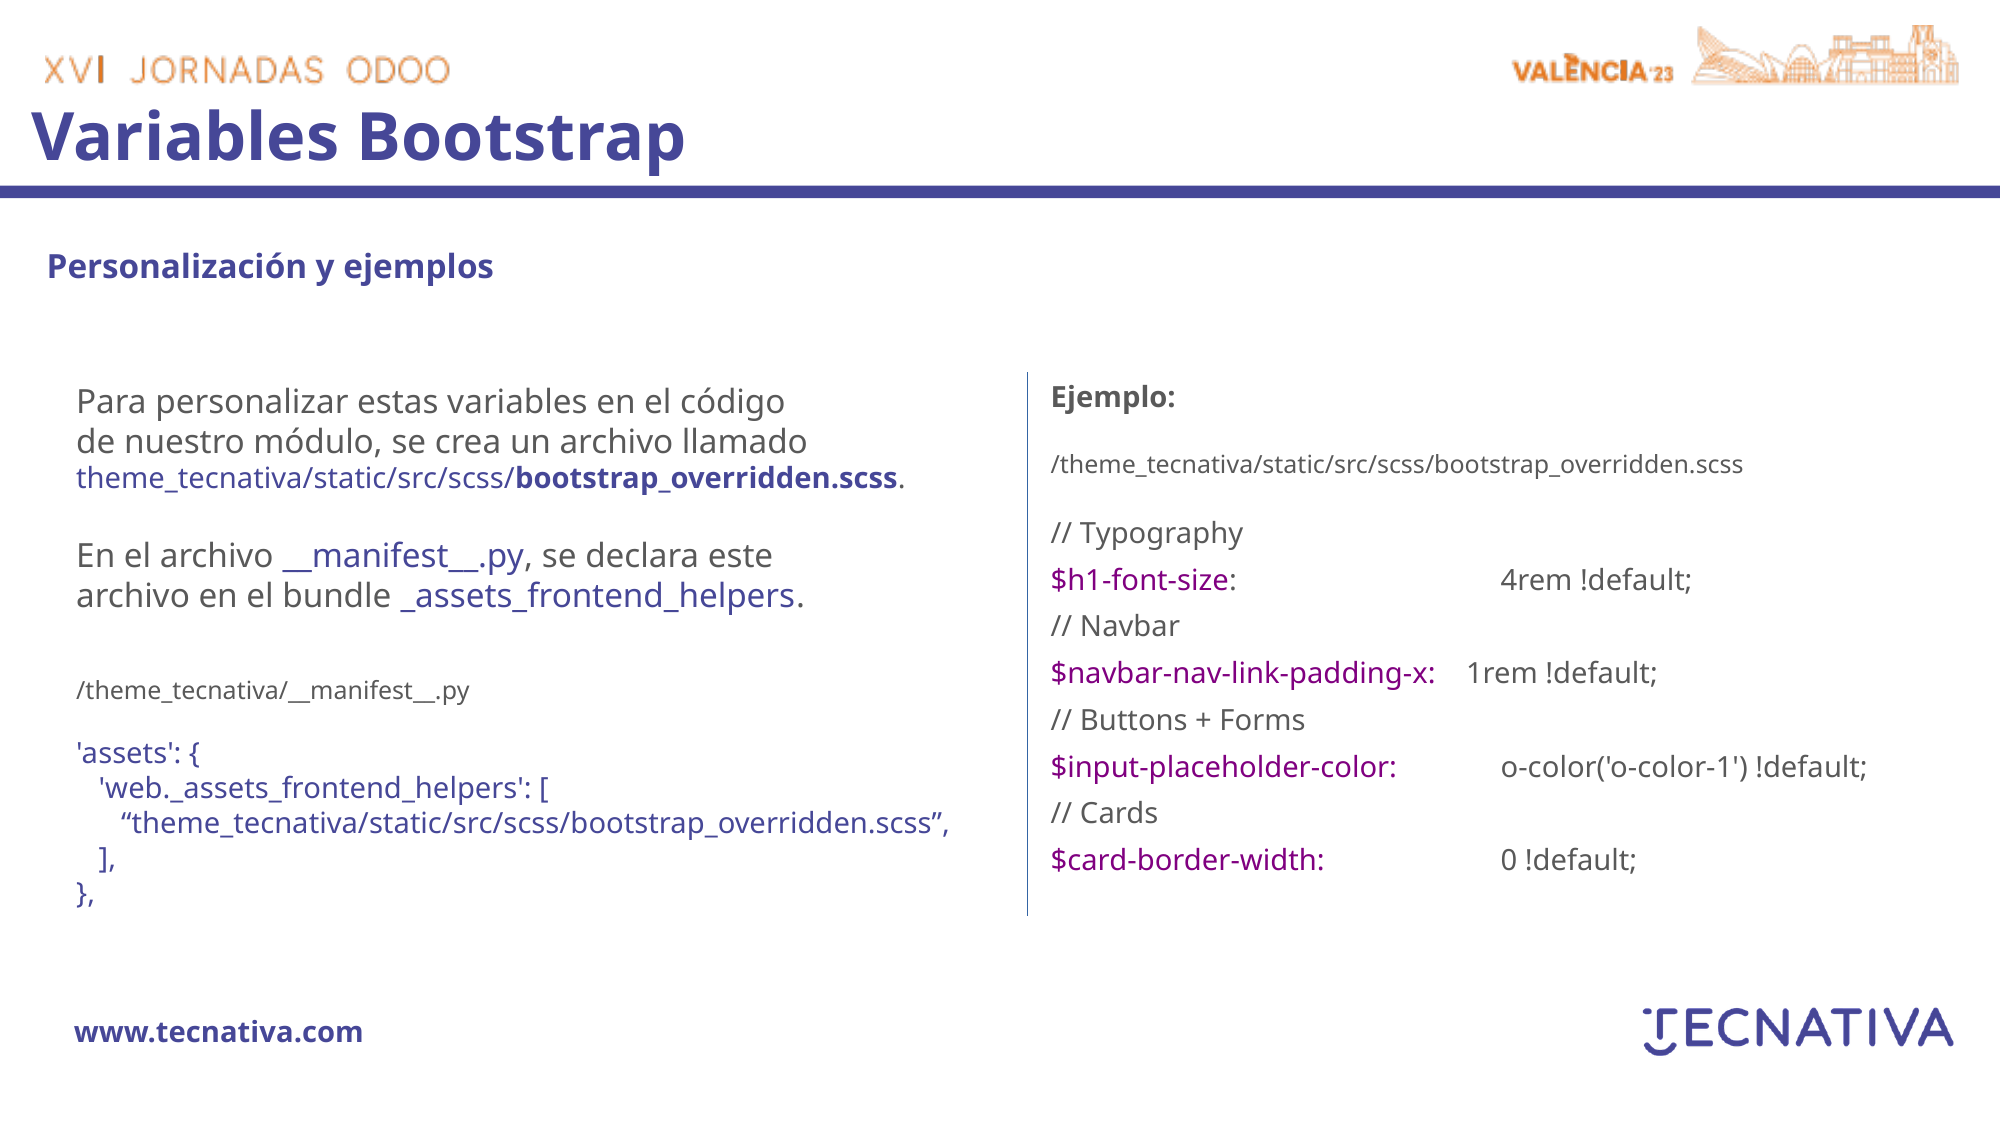

Variables Bootstrap
Personalización y ejemplos
Ejemplo:
/theme_tecnativa/static/src/scss/bootstrap_overridden.scss
// Typography
$h1-font-size: 	4rem !default;
// Navbar
$navbar-nav-link-padding-x: 1rem !default;
// Buttons + Forms
$input-placeholder-color: 	o-color('o-color-1') !default;
// Cards
$card-border-width: 	0 !default;
Para personalizar estas variables en el código
de nuestro módulo, se crea un archivo llamado theme_tecnativa/static/src/scss/bootstrap_overridden.scss.
En el archivo __manifest__.py, se declara este
archivo en el bundle _assets_frontend_helpers.
/theme_tecnativa/__manifest__.py
'assets': {
 'web._assets_frontend_helpers': [
 “theme_tecnativa/static/src/scss/bootstrap_overridden.scss”,
 ],
},
www.tecnativa.com